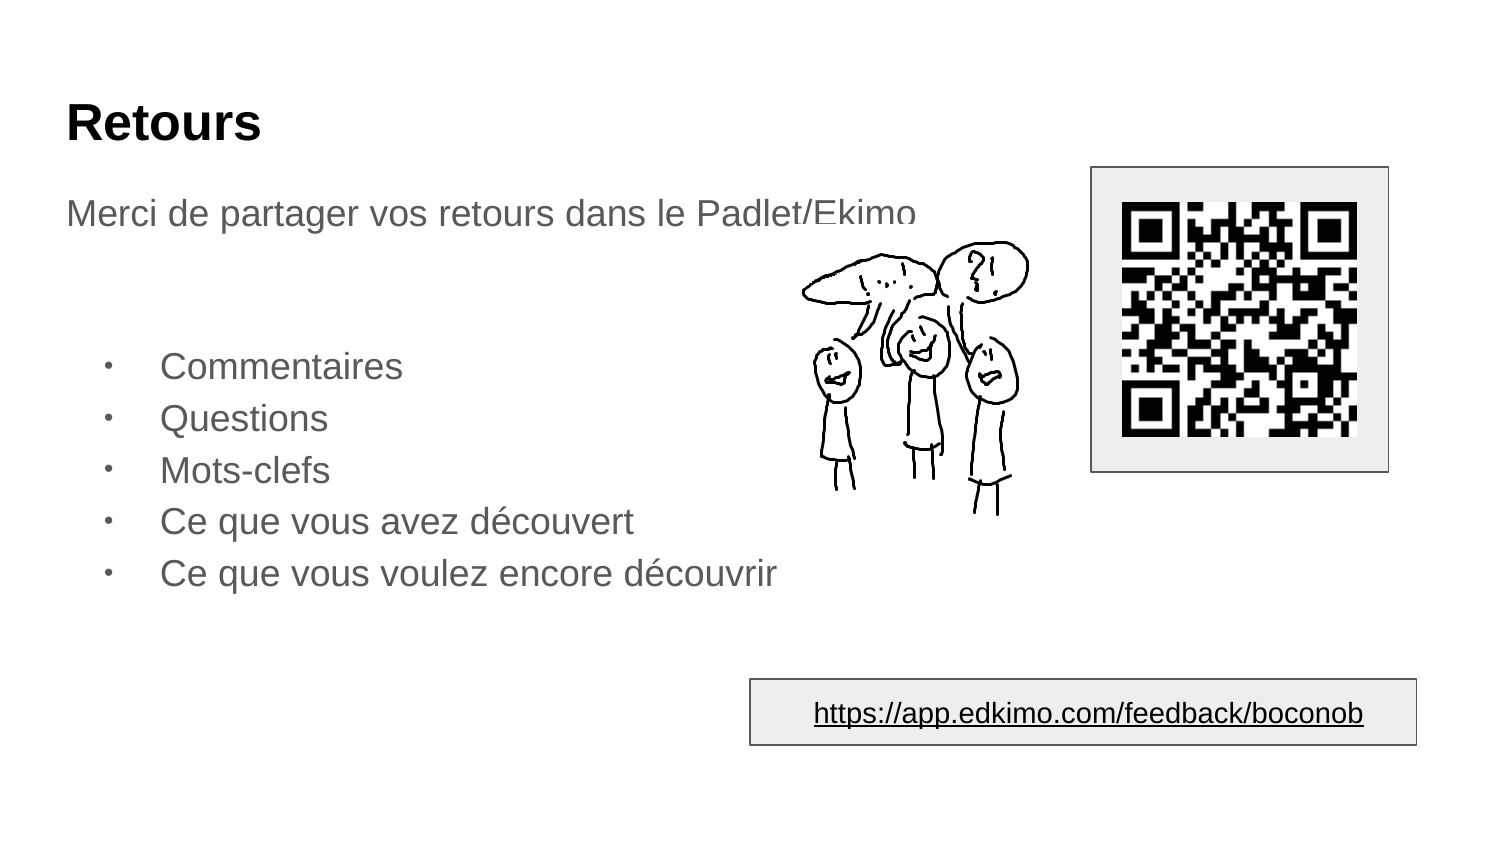

# Retours
Merci de partager vos retours dans le Padlet/Ekimo
Commentaires
Questions
Mots-clefs
Ce que vous avez découvert
Ce que vous voulez encore découvrir
https://app.edkimo.com/feedback/boconob